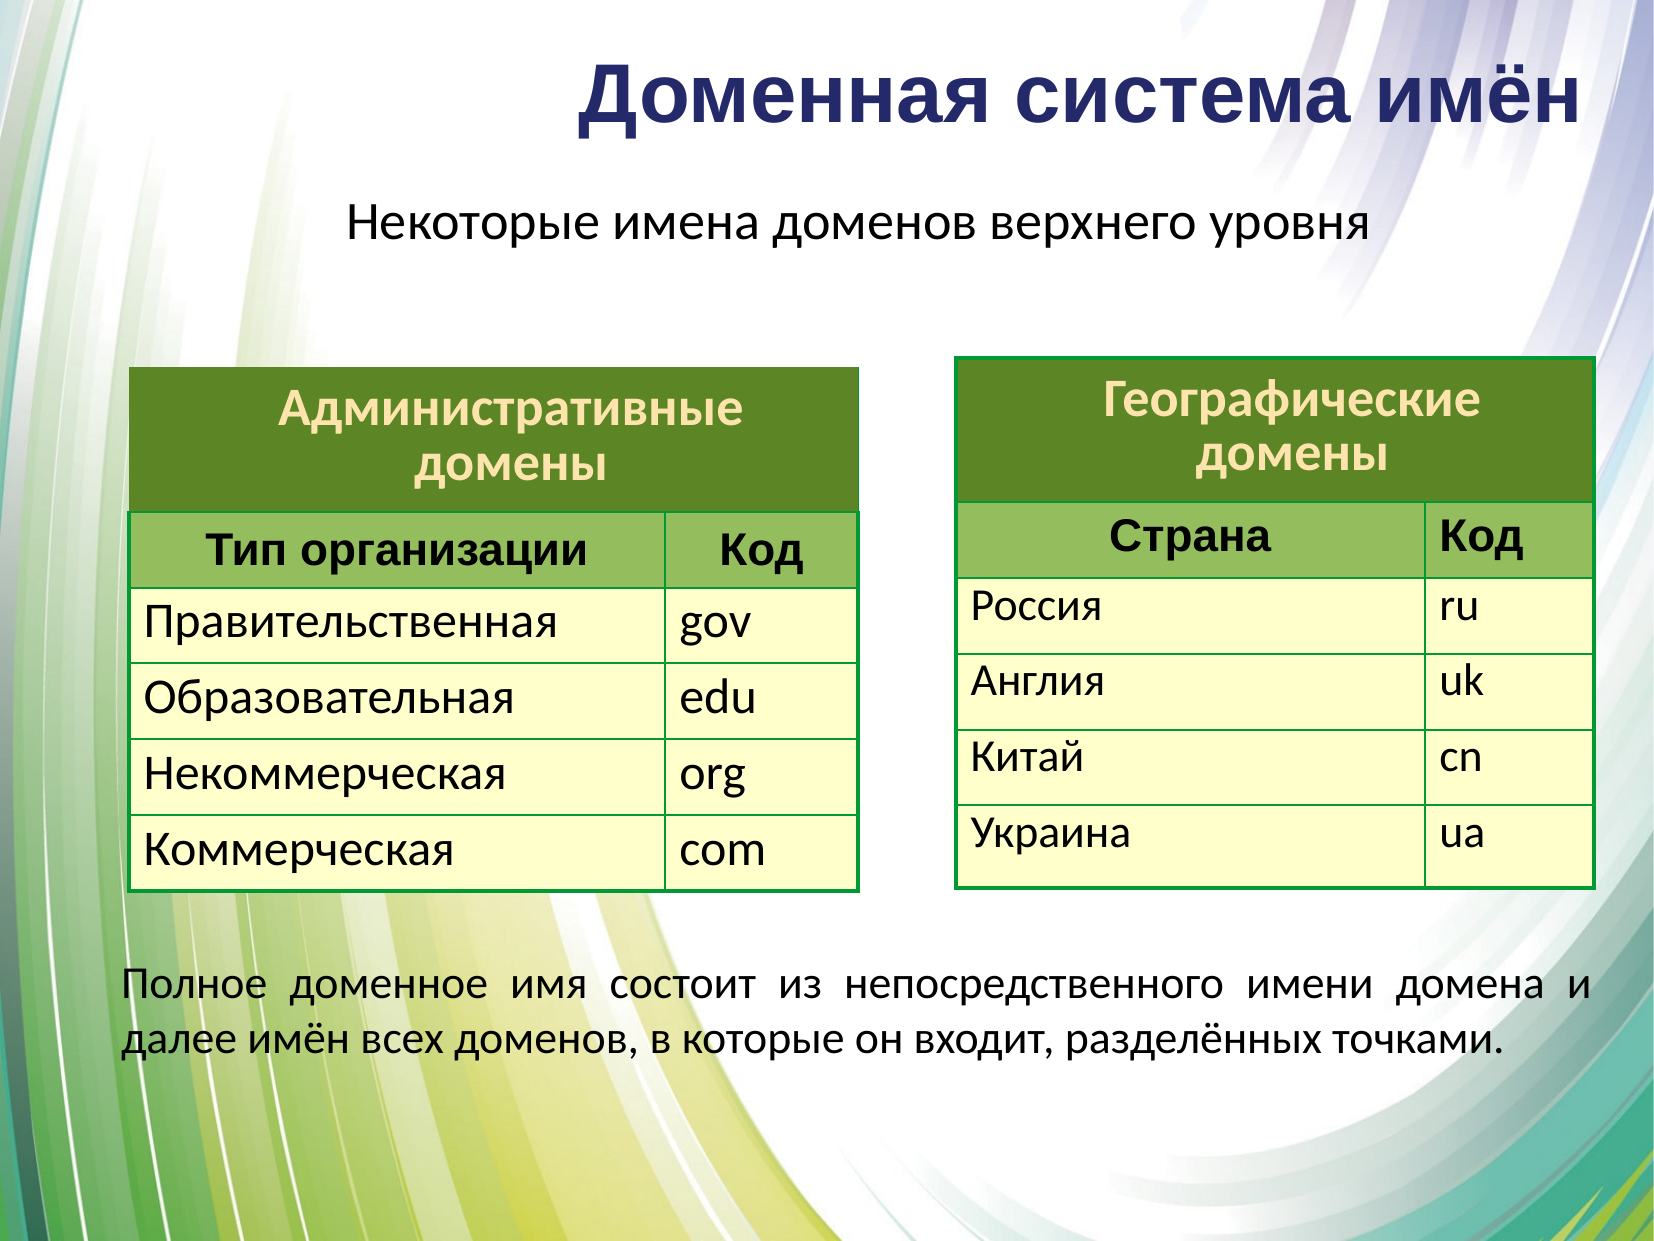

Доменная система имён
Некоторые имена доменов верхнего уровня
| Географические домены | |
| --- | --- |
| Страна | Код |
| Россия | ru |
| Англия | uk |
| Китай | cn |
| Украина | ua |
| Административные домены | |
| --- | --- |
| Тип организации | Код |
| Правительственная | gov |
| Образовательная | edu |
| Некоммерческая | org |
| Коммерческая | com |
Полное доменное имя состоит из непосредственного имени домена и далее имён всех доменов, в которые он входит, разделённых точками.